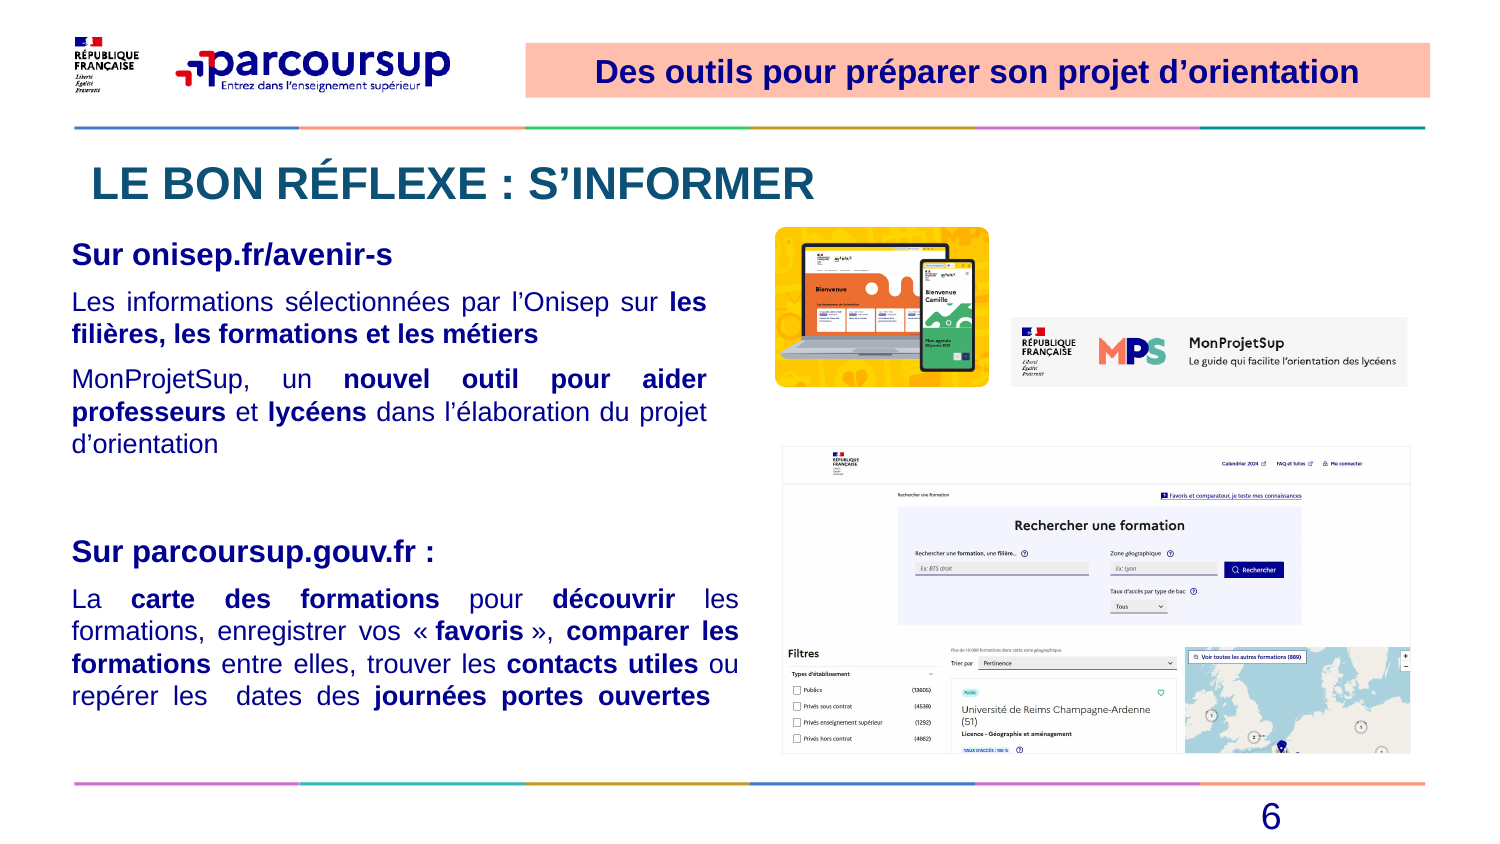

Des outils pour préparer son projet d’orientation
# LE BON RÉFLEXE : S’INFORMER
Sur onisep.fr/avenir-s
Les informations sélectionnées par l’Onisep sur les filières, les formations et les métiers
MonProjetSup, un nouvel outil pour aider professeurs et lycéens dans l’élaboration du projet d’orientation
Sur parcoursup.gouv.fr :
La carte des formations pour découvrir les formations, enregistrer vos « favoris », comparer les formations entre elles, trouver les contacts utiles ou repérer les dates des journées portes ouvertes